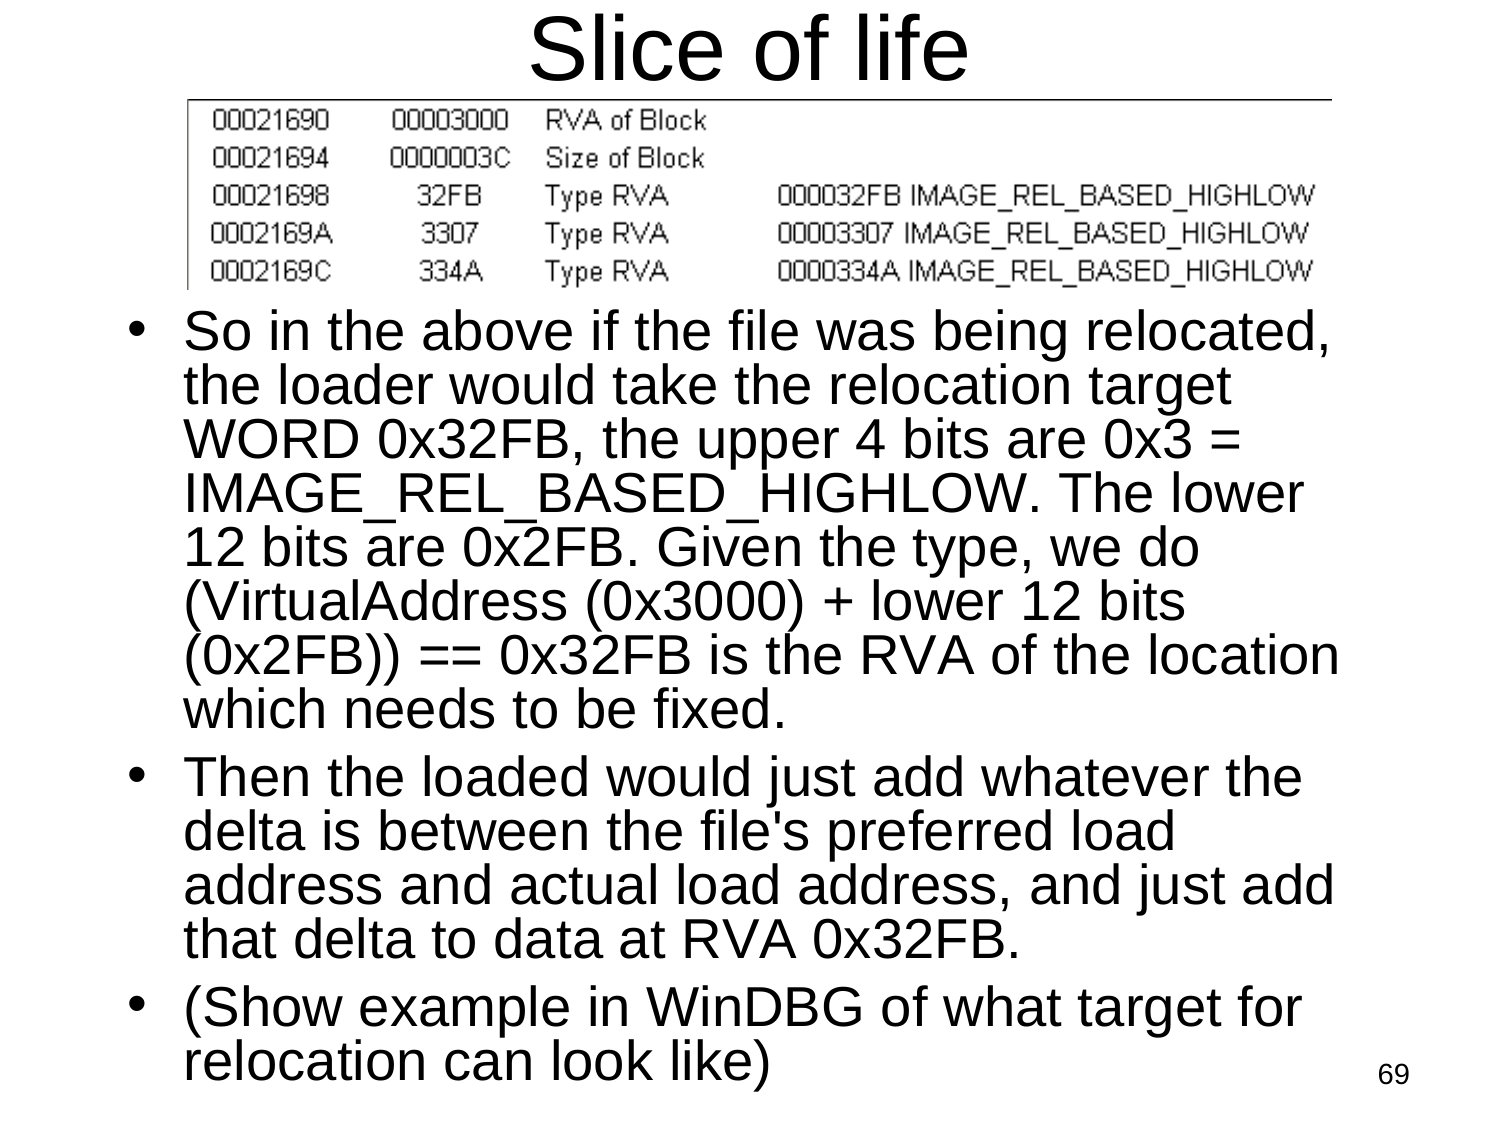

# Slice of life
So in the above if the file was being relocated, the loader would take the relocation target WORD 0x32FB, the upper 4 bits are 0x3 = IMAGE_REL_BASED_HIGHLOW. The lower 12 bits are 0x2FB. Given the type, we do (VirtualAddress (0x3000) + lower 12 bits (0x2FB)) == 0x32FB is the RVA of the location which needs to be fixed.
Then the loaded would just add whatever the delta is between the file's preferred load address and actual load address, and just add that delta to data at RVA 0x32FB.
(Show example in WinDBG of what target for relocation can look like)